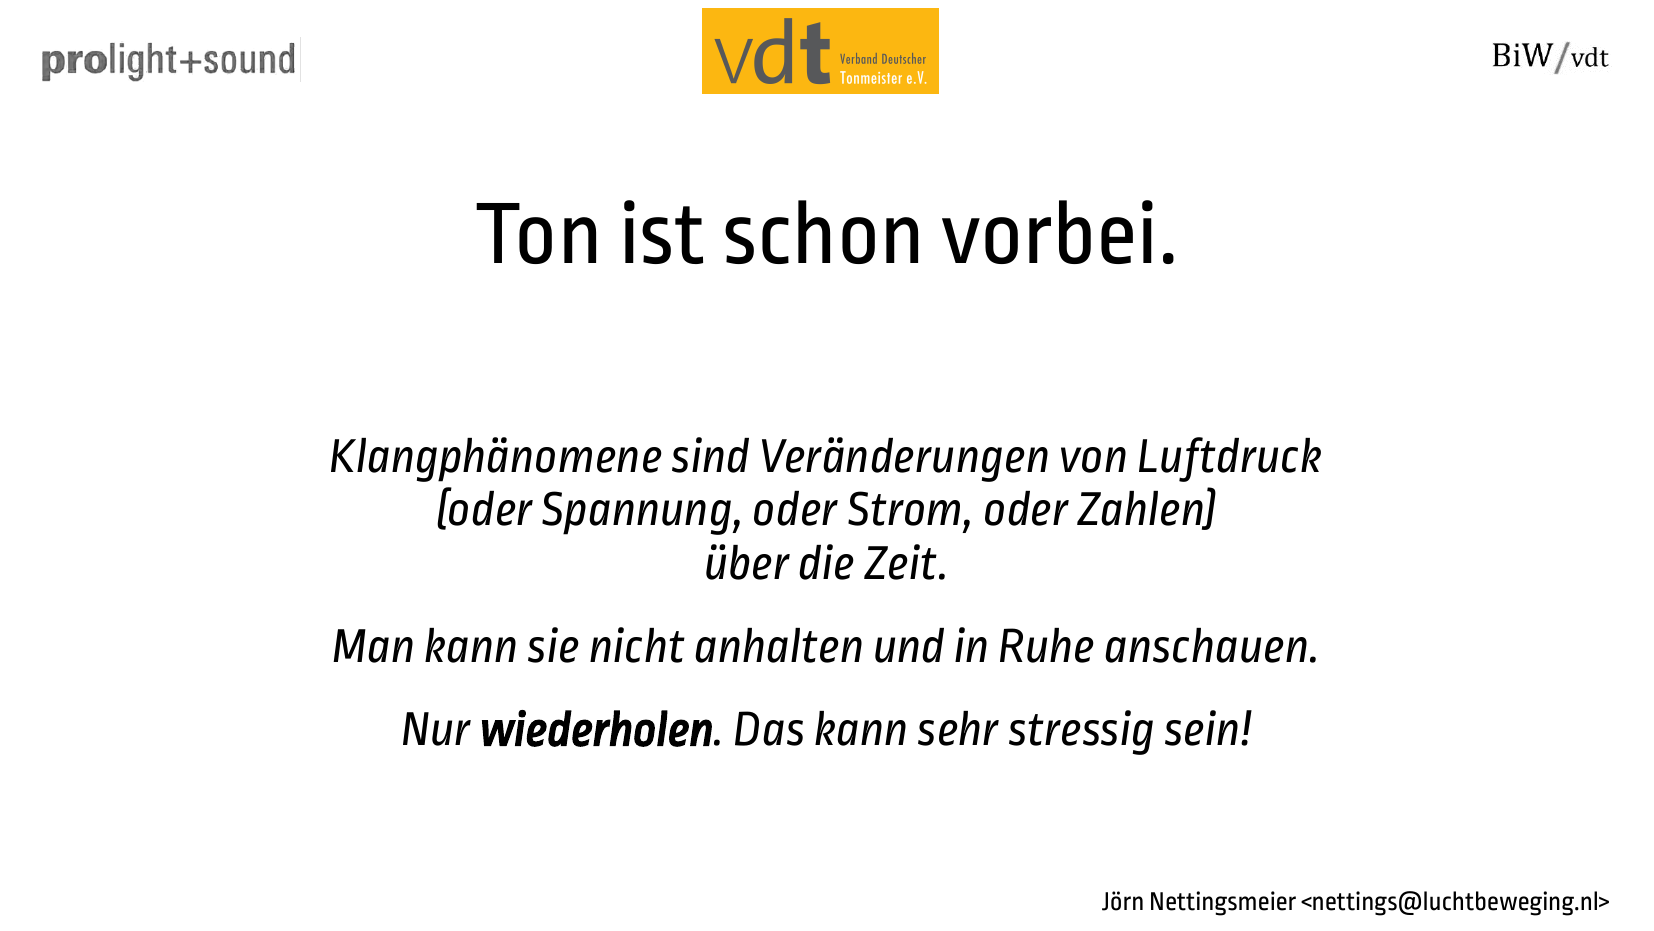

# Ton ist schon vorbei.
Klangphänomene sind Veränderungen von Luftdruck
(oder Spannung, oder Strom, oder Zahlen)
über die Zeit.
Man kann sie nicht anhalten und in Ruhe anschauen.
Nur wiederholen. Das kann sehr stressig sein!